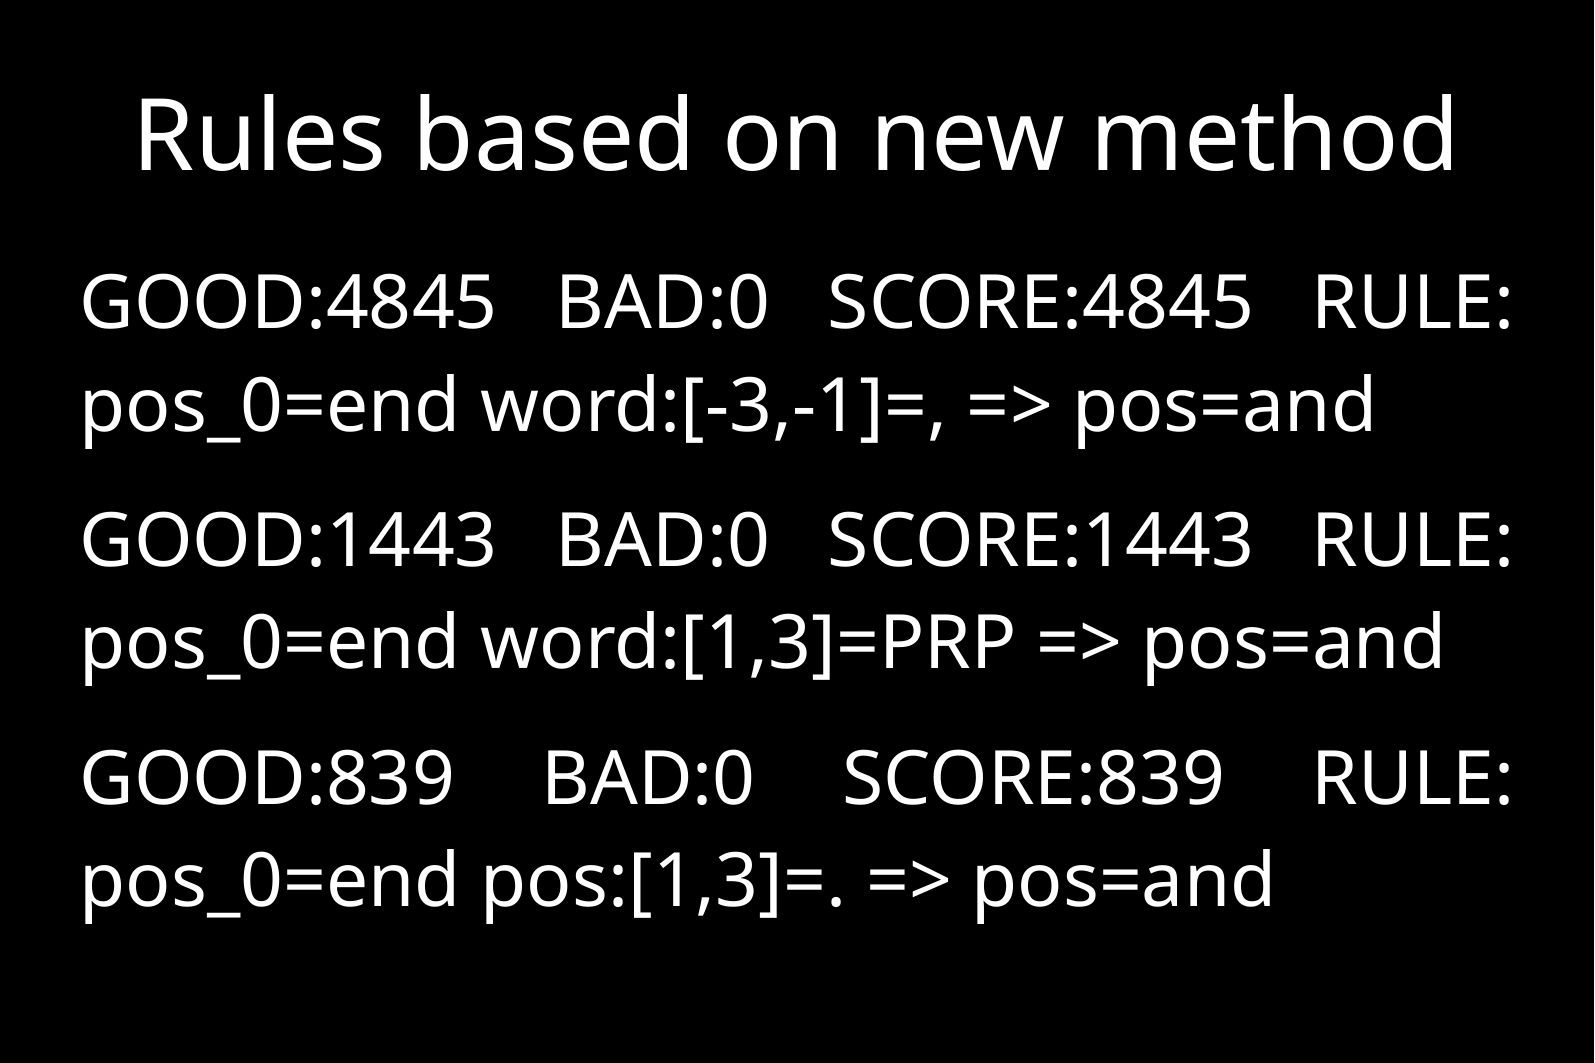

# Rules based on new method
GOOD:4845 BAD:0 SCORE:4845 RULE: pos_0=end word:[-3,-1]=, => pos=and
GOOD:1443 BAD:0 SCORE:1443 RULE: pos_0=end word:[1,3]=PRP => pos=and
GOOD:839 BAD:0 SCORE:839 RULE: pos_0=end pos:[1,3]=. => pos=and